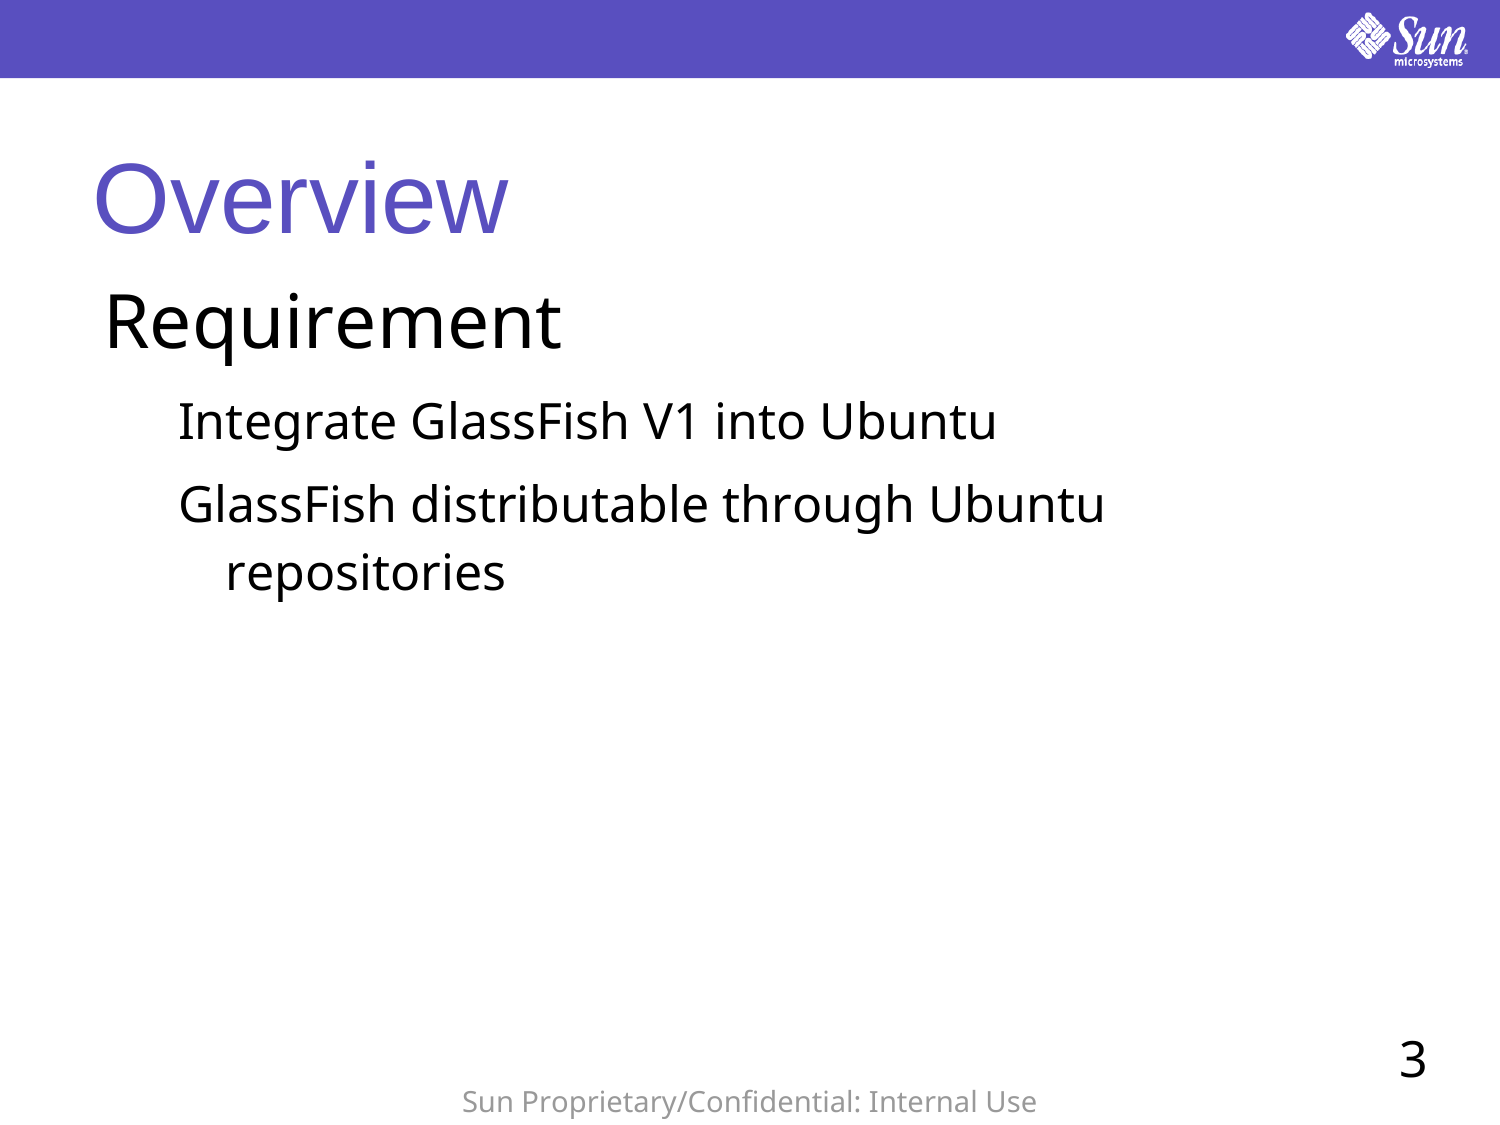

# Overview
 Requirement
Integrate GlassFish V1 into Ubuntu
GlassFish distributable through Ubuntu repositories